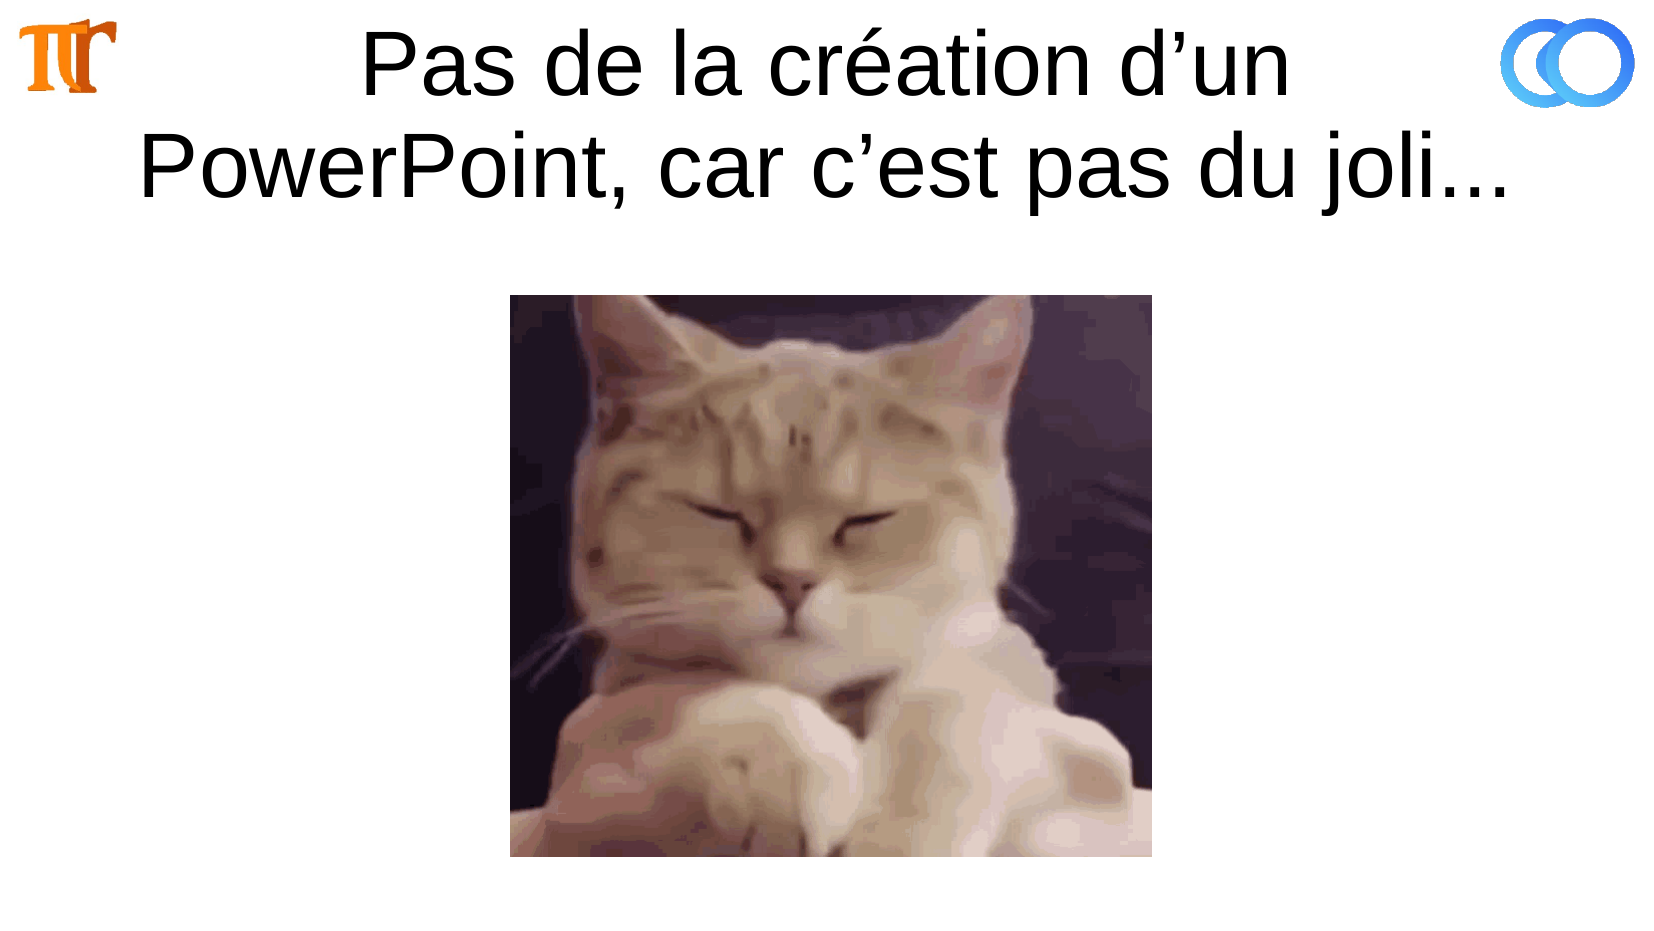

# Pas de la création d’un PowerPoint, car c’est pas du joli...